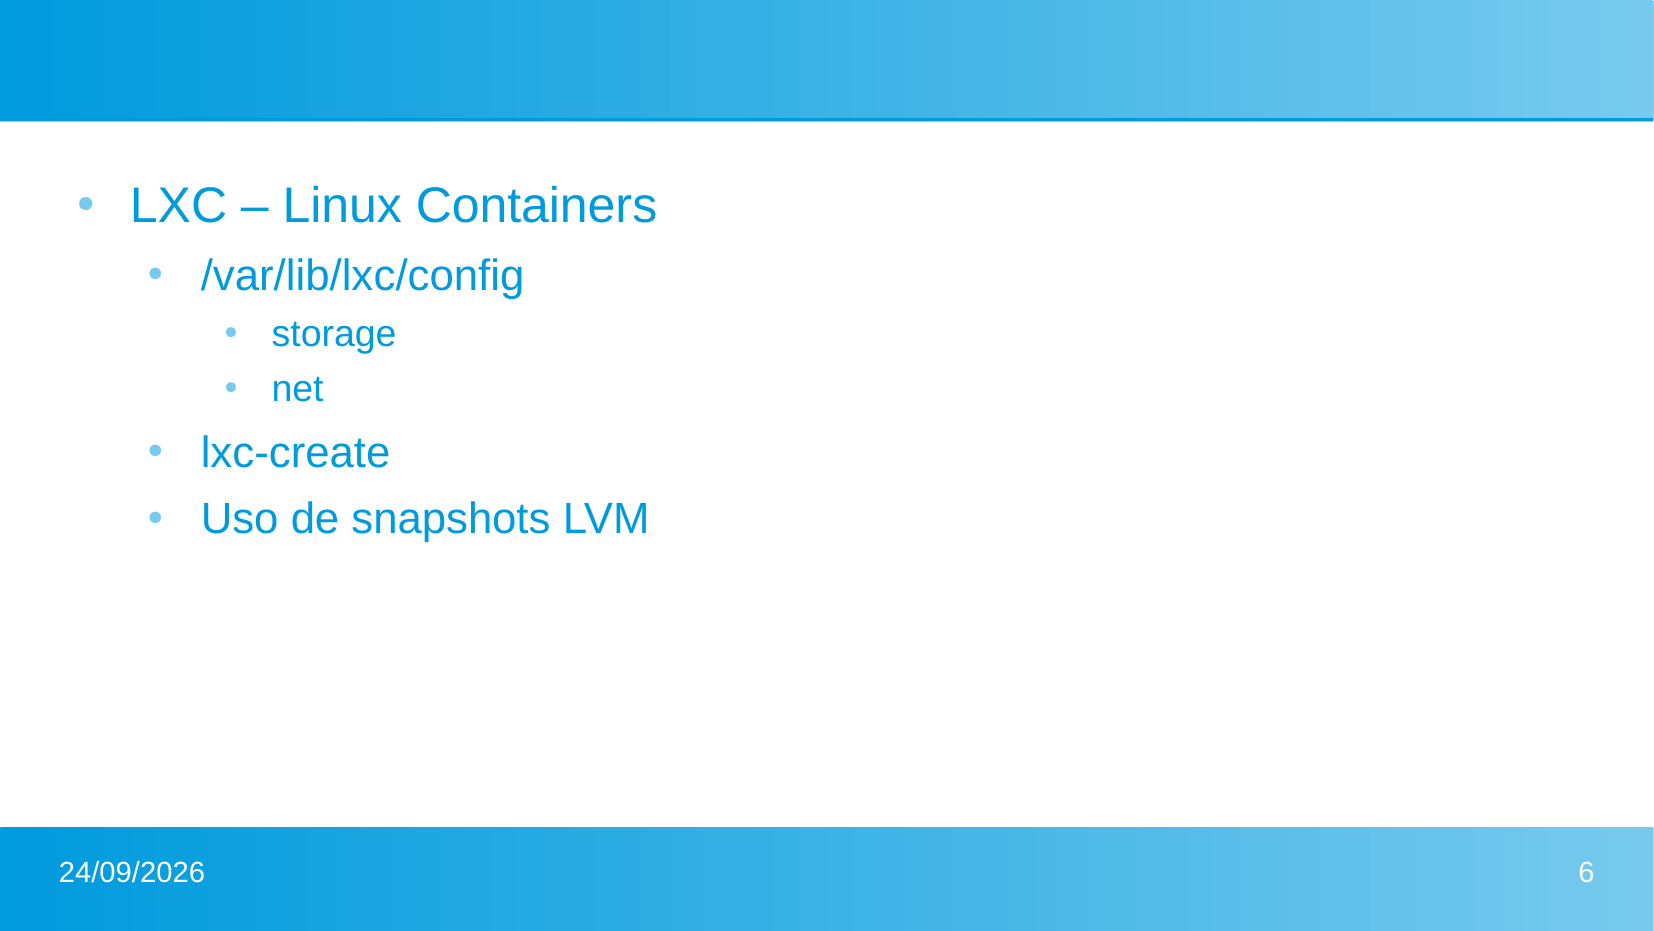

#
LXC – Linux Containers
/var/lib/lxc/config
storage
net
lxc-create
Uso de snapshots LVM
6